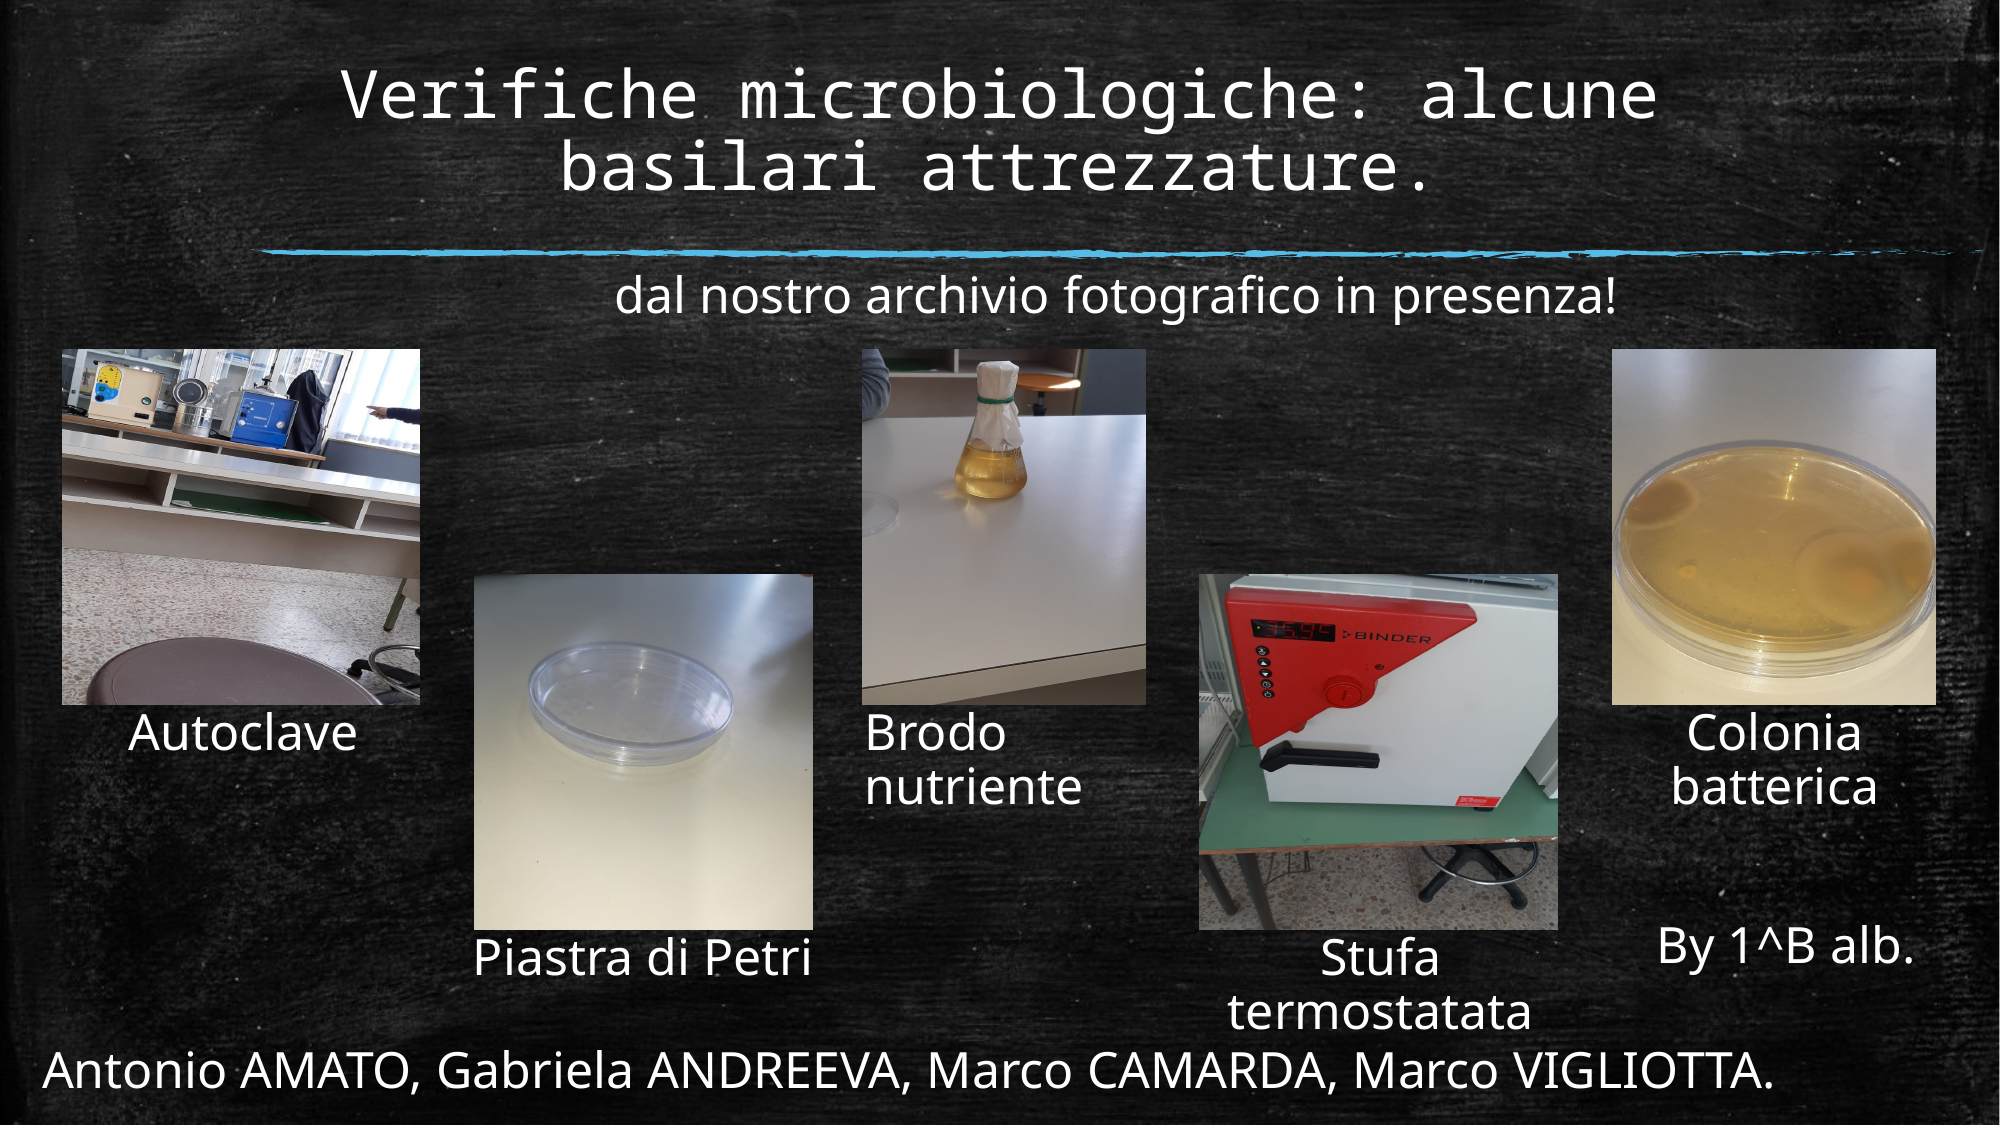

# Verifiche microbiologiche: alcune basilari attrezzature.
dal nostro archivio fotografico in presenza!
Autoclave
Brodo nutriente
Colonia batterica
By 1^B alb.
Piastra di Petri
Stufa termostatata
Antonio AMATO, Gabriela ANDREEVA, Marco CAMARDA, Marco VIGLIOTTA.